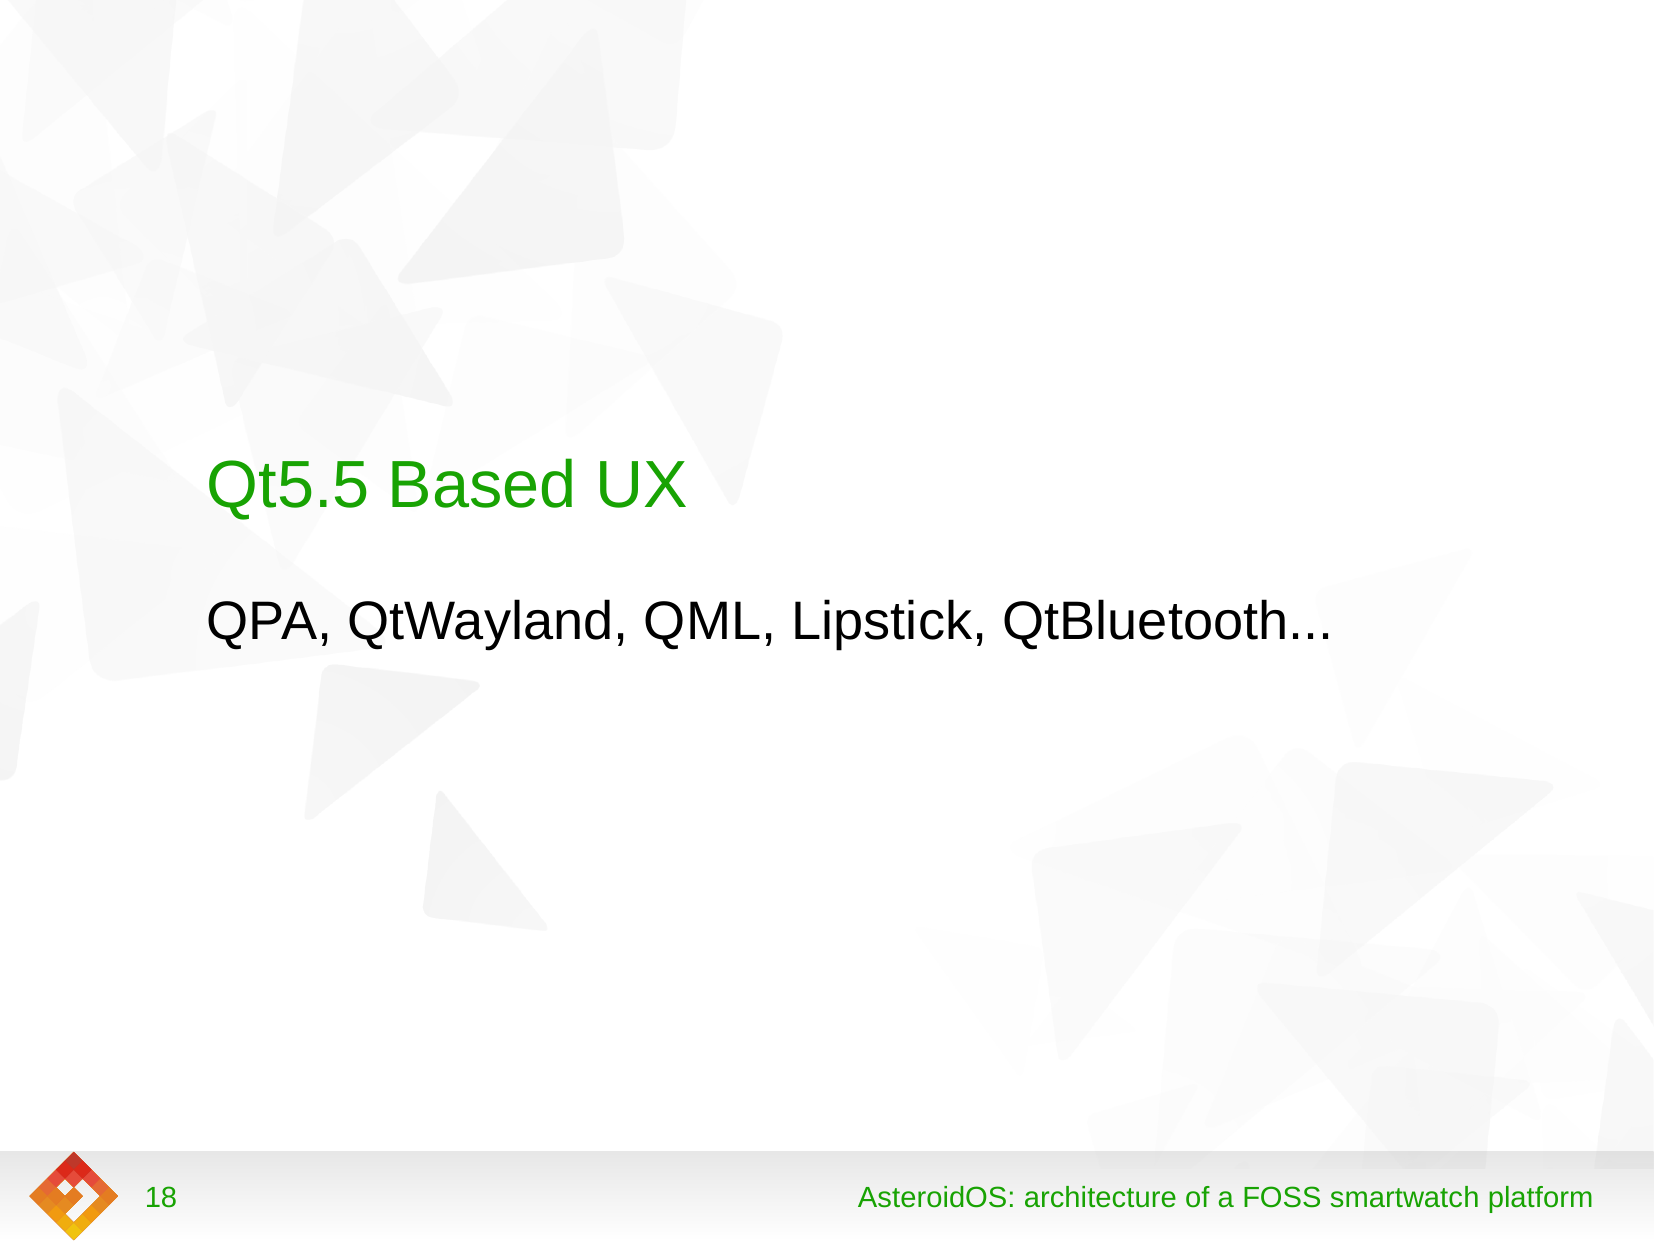

# Qt5.5 Based UX
QPA, QtWayland, QML, Lipstick, QtBluetooth...
18
AsteroidOS: architecture of a FOSS smartwatch platform